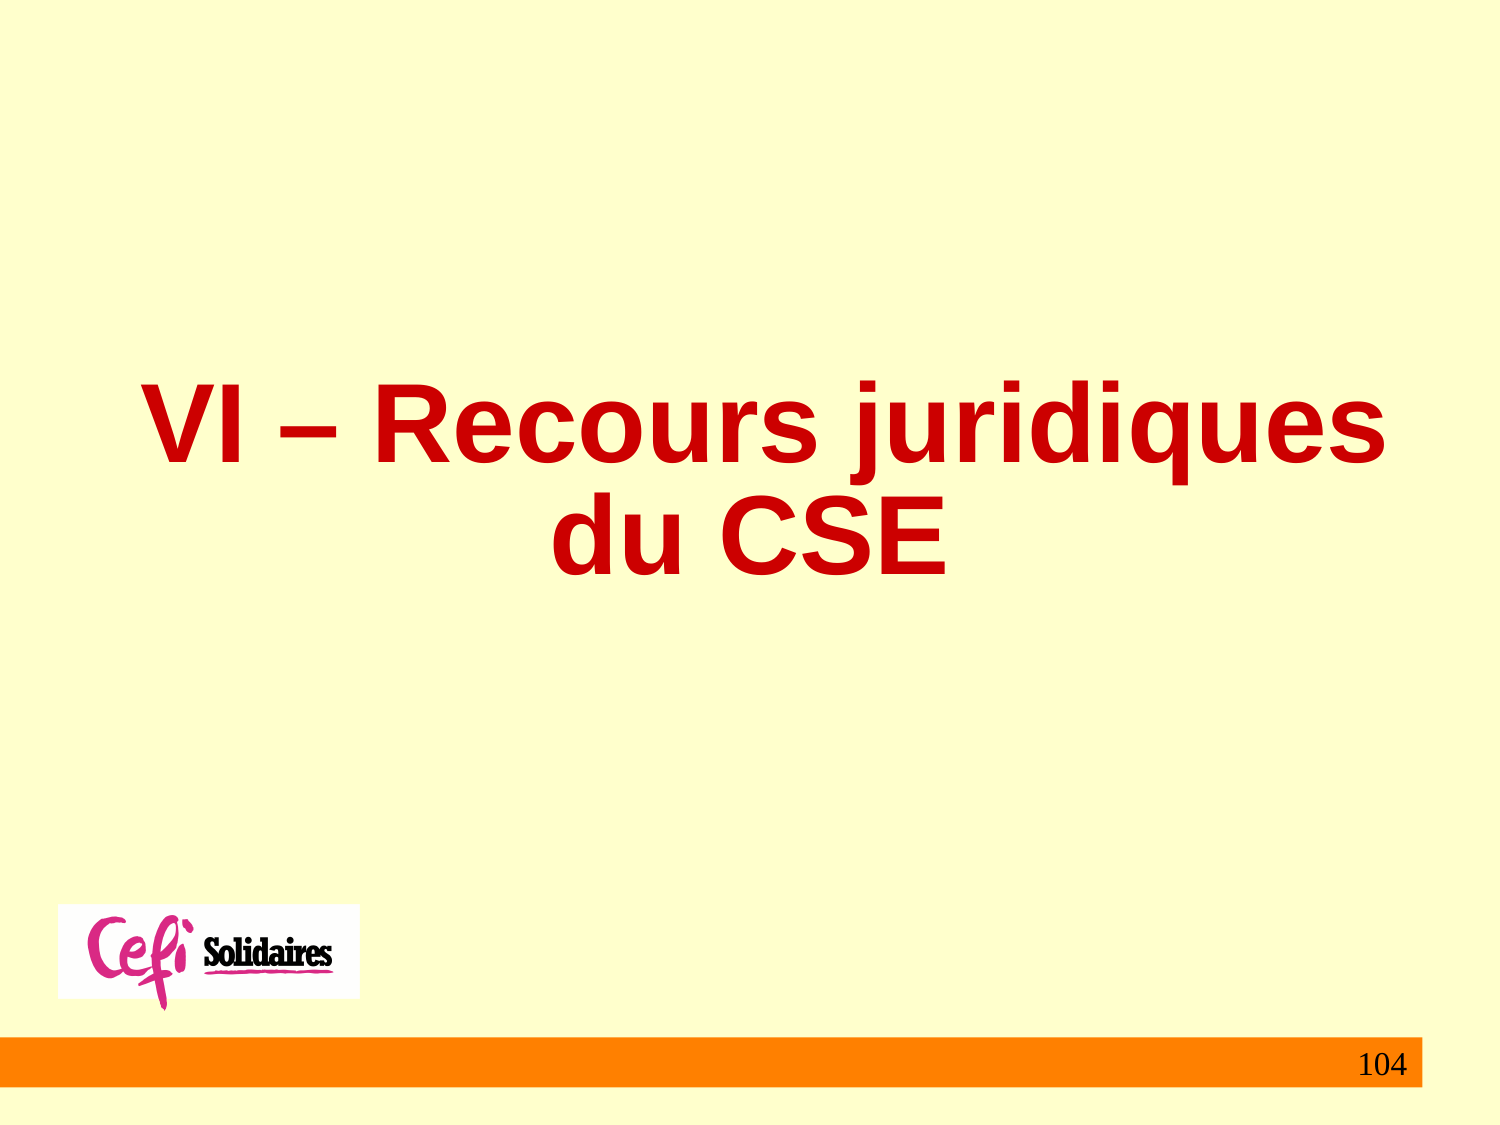

# VI – Recours juridiques du CSE